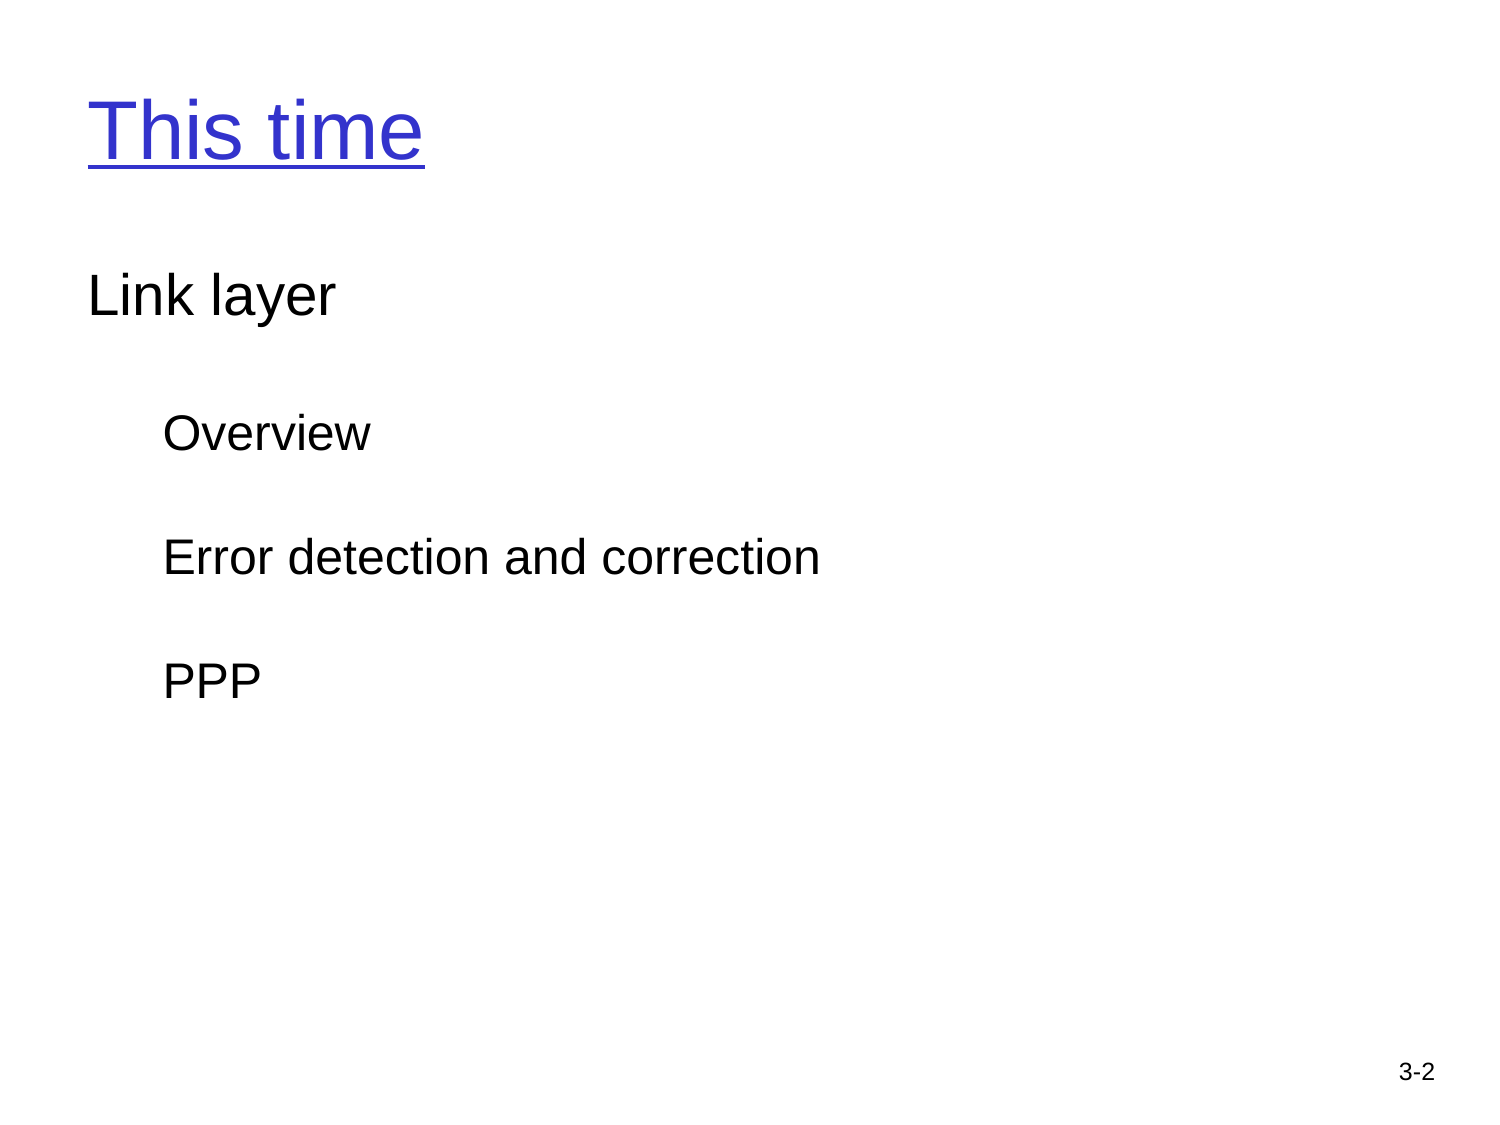

# This time
Link layer
Overview
Error detection and correction
PPP
2